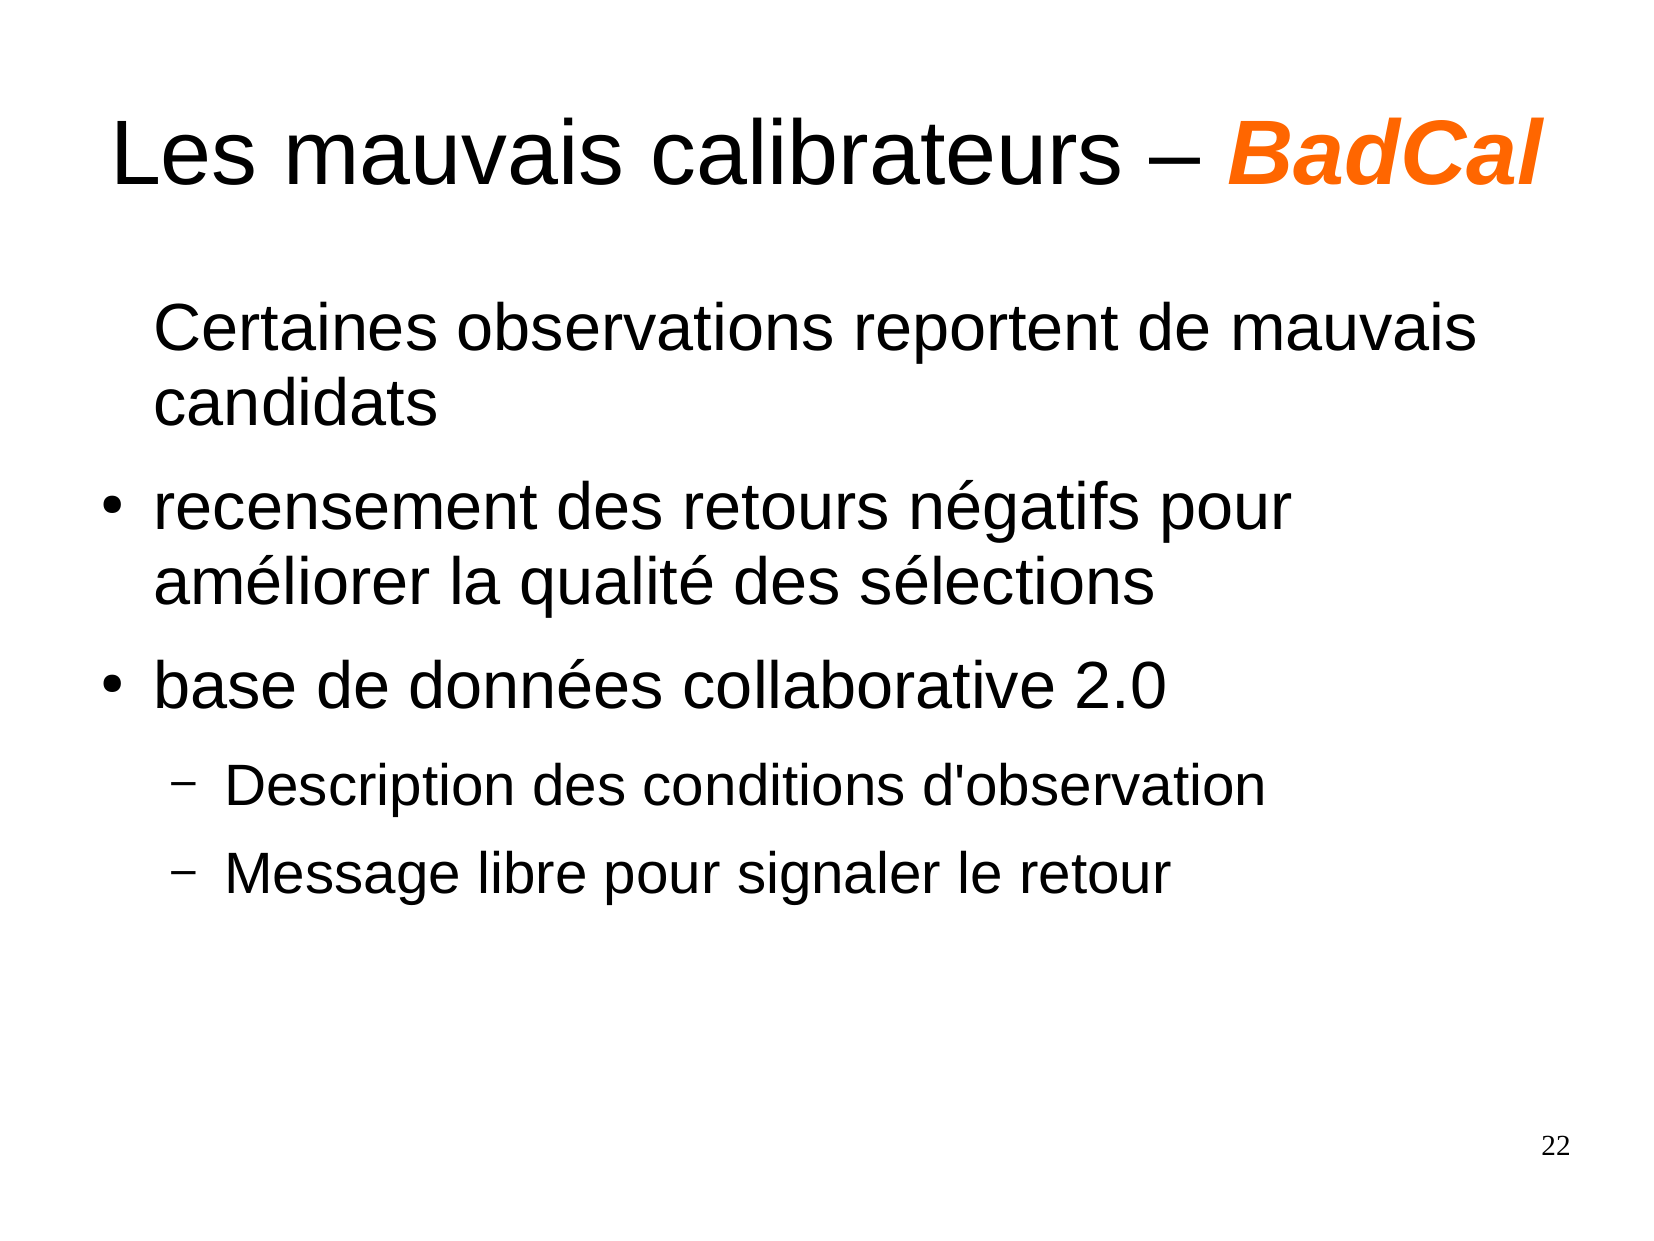

# Les mauvais calibrateurs – BadCal
Certaines observations reportent de mauvais candidats
recensement des retours négatifs pour améliorer la qualité des sélections
base de données collaborative 2.0
Description des conditions d'observation
Message libre pour signaler le retour
22